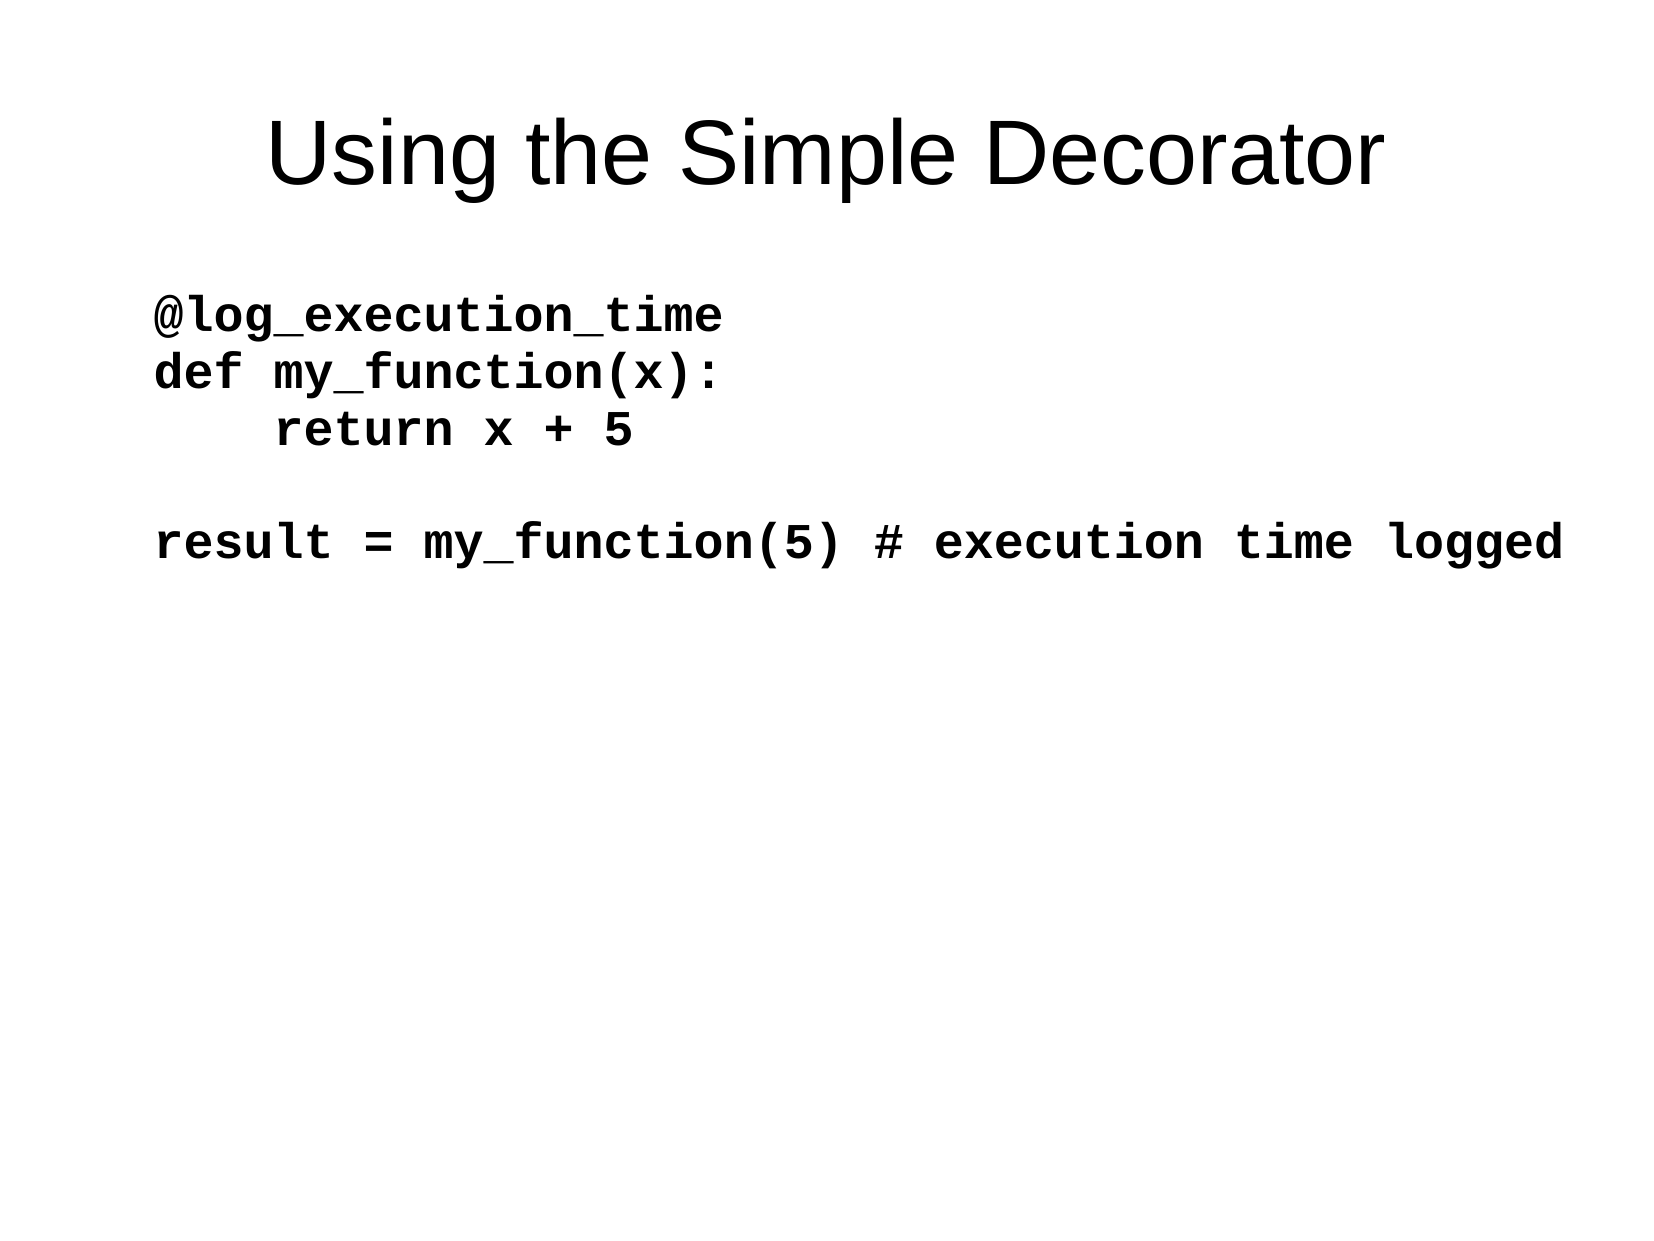

# Using the Simple Decorator
@log_execution_time
def my_function(x):
 return x + 5
result = my_function(5) # execution time logged